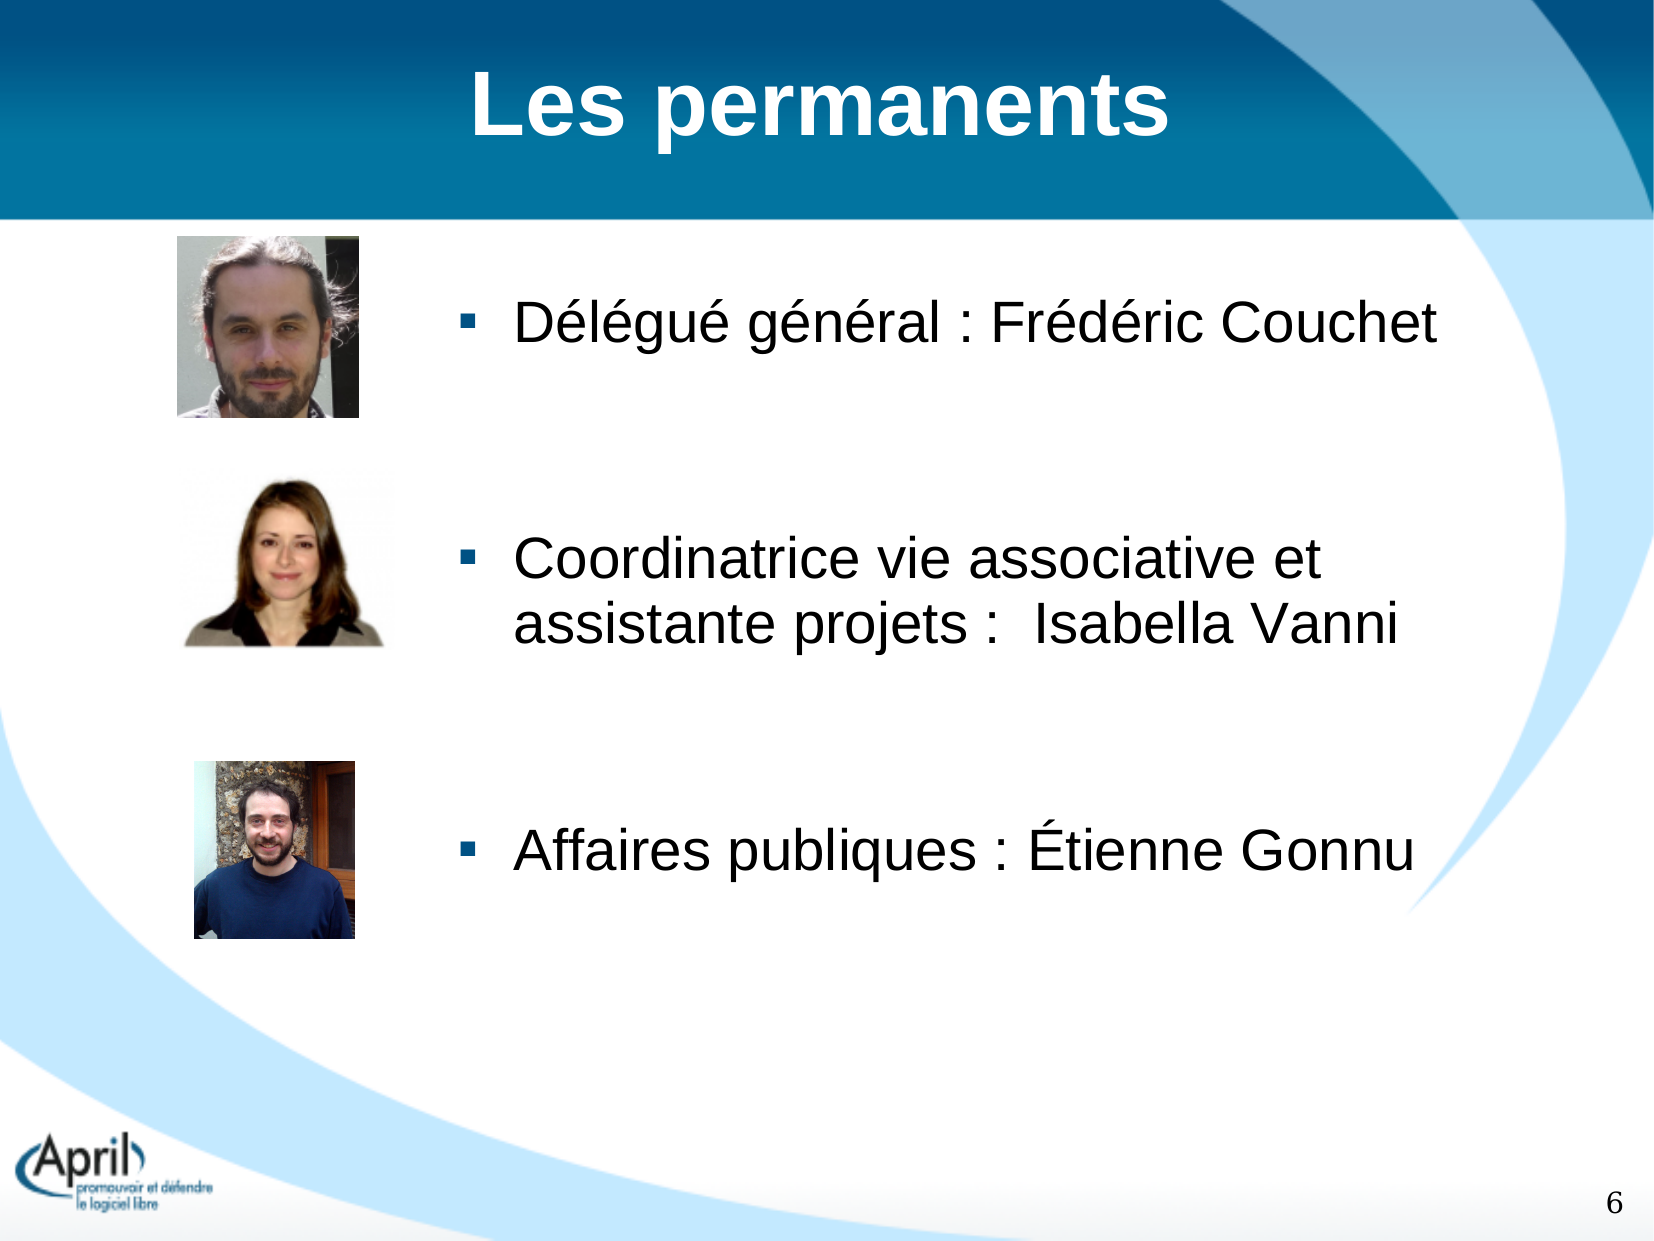

# Les permanents
Délégué général : Frédéric Couchet
Coordinatrice vie associative et assistante projets : Isabella Vanni
Affaires publiques : Étienne Gonnu
6